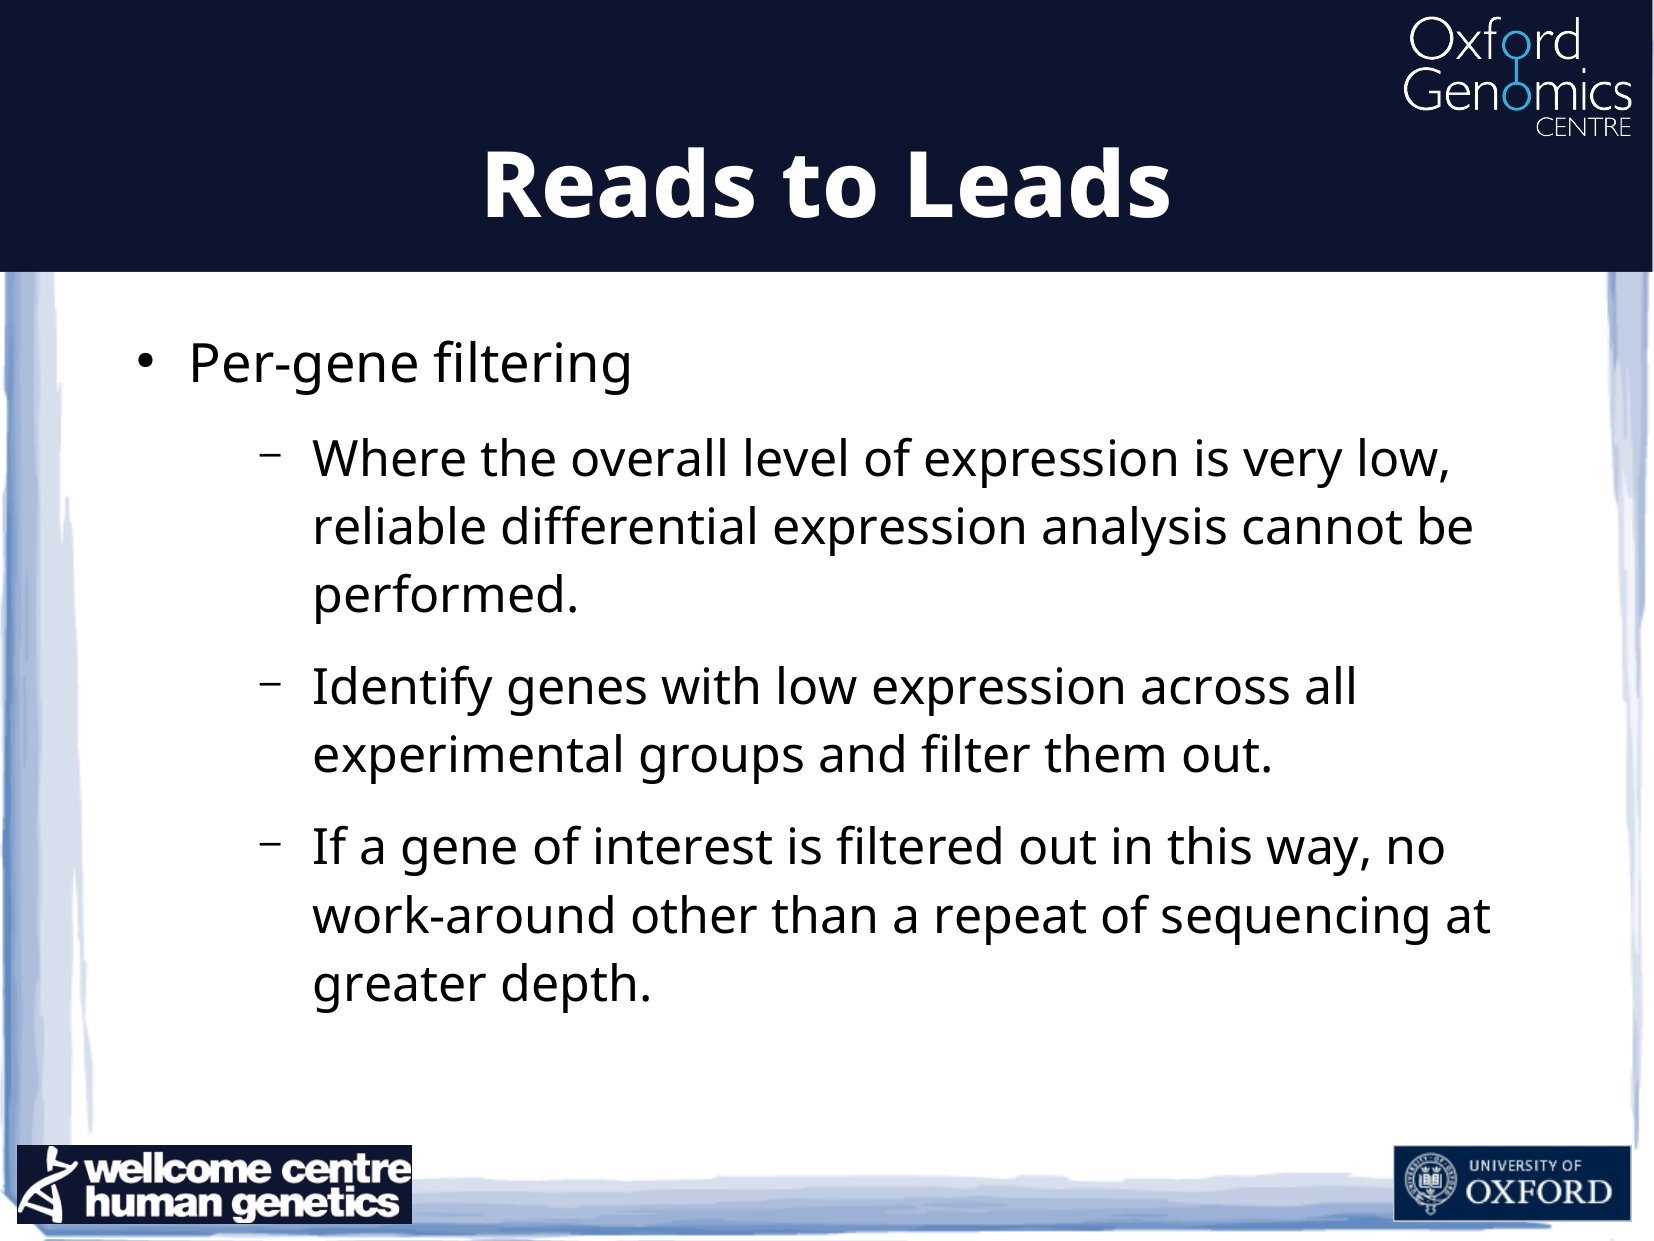

# Reads to Leads
Per-gene filtering
Where the overall level of expression is very low, reliable differential expression analysis cannot be performed.
Identify genes with low expression across all experimental groups and filter them out.
If a gene of interest is filtered out in this way, no work-around other than a repeat of sequencing at greater depth.